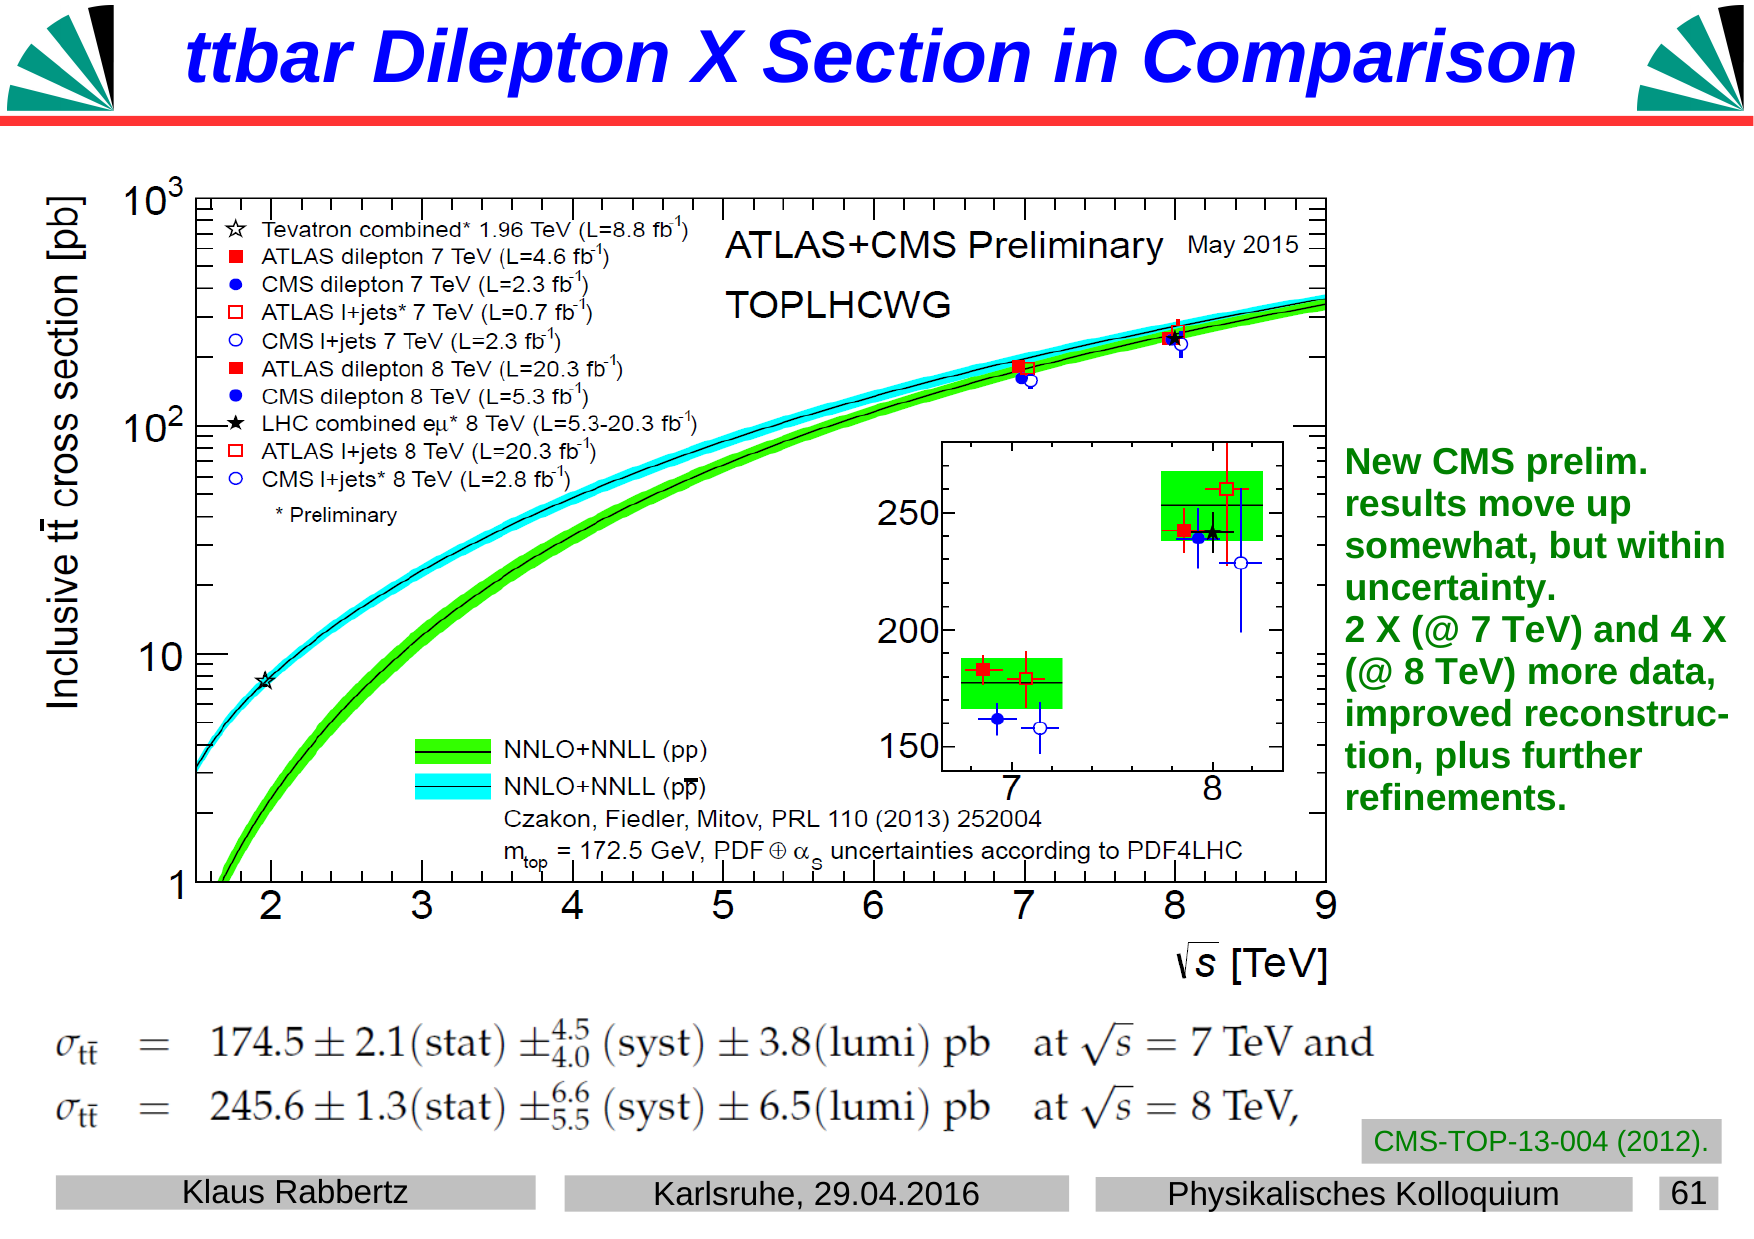

# ttbar Dilepton X Section in Comparison
New CMS prelim.
results move up
somewhat, but within
uncertainty.
2 X (@ 7 TeV) and 4 X
(@ 8 TeV) more data,
improved reconstruc-
tion, plus further
refinements.
CMS-TOP-13-004 (2012).